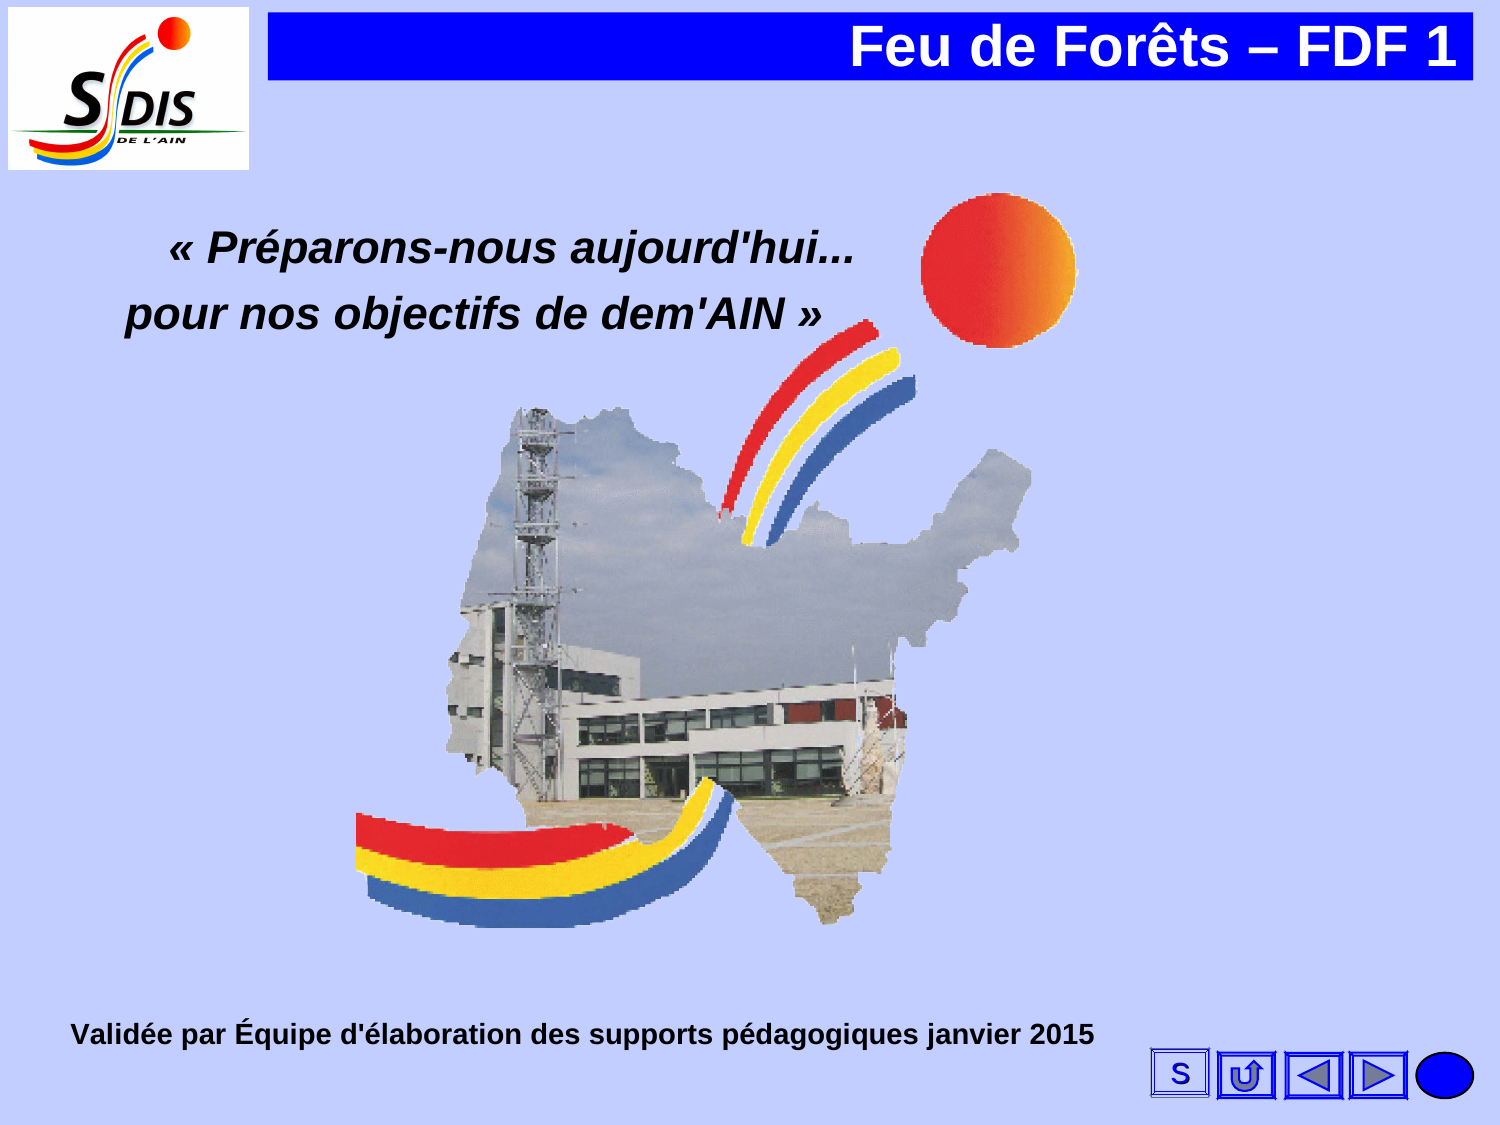

Feu de Forêts – FDF 1
# « Préparons-nous aujourd'hui...
pour nos objectifs de dem'AIN »
Validée par Équipe d'élaboration des supports pédagogiques janvier 2015